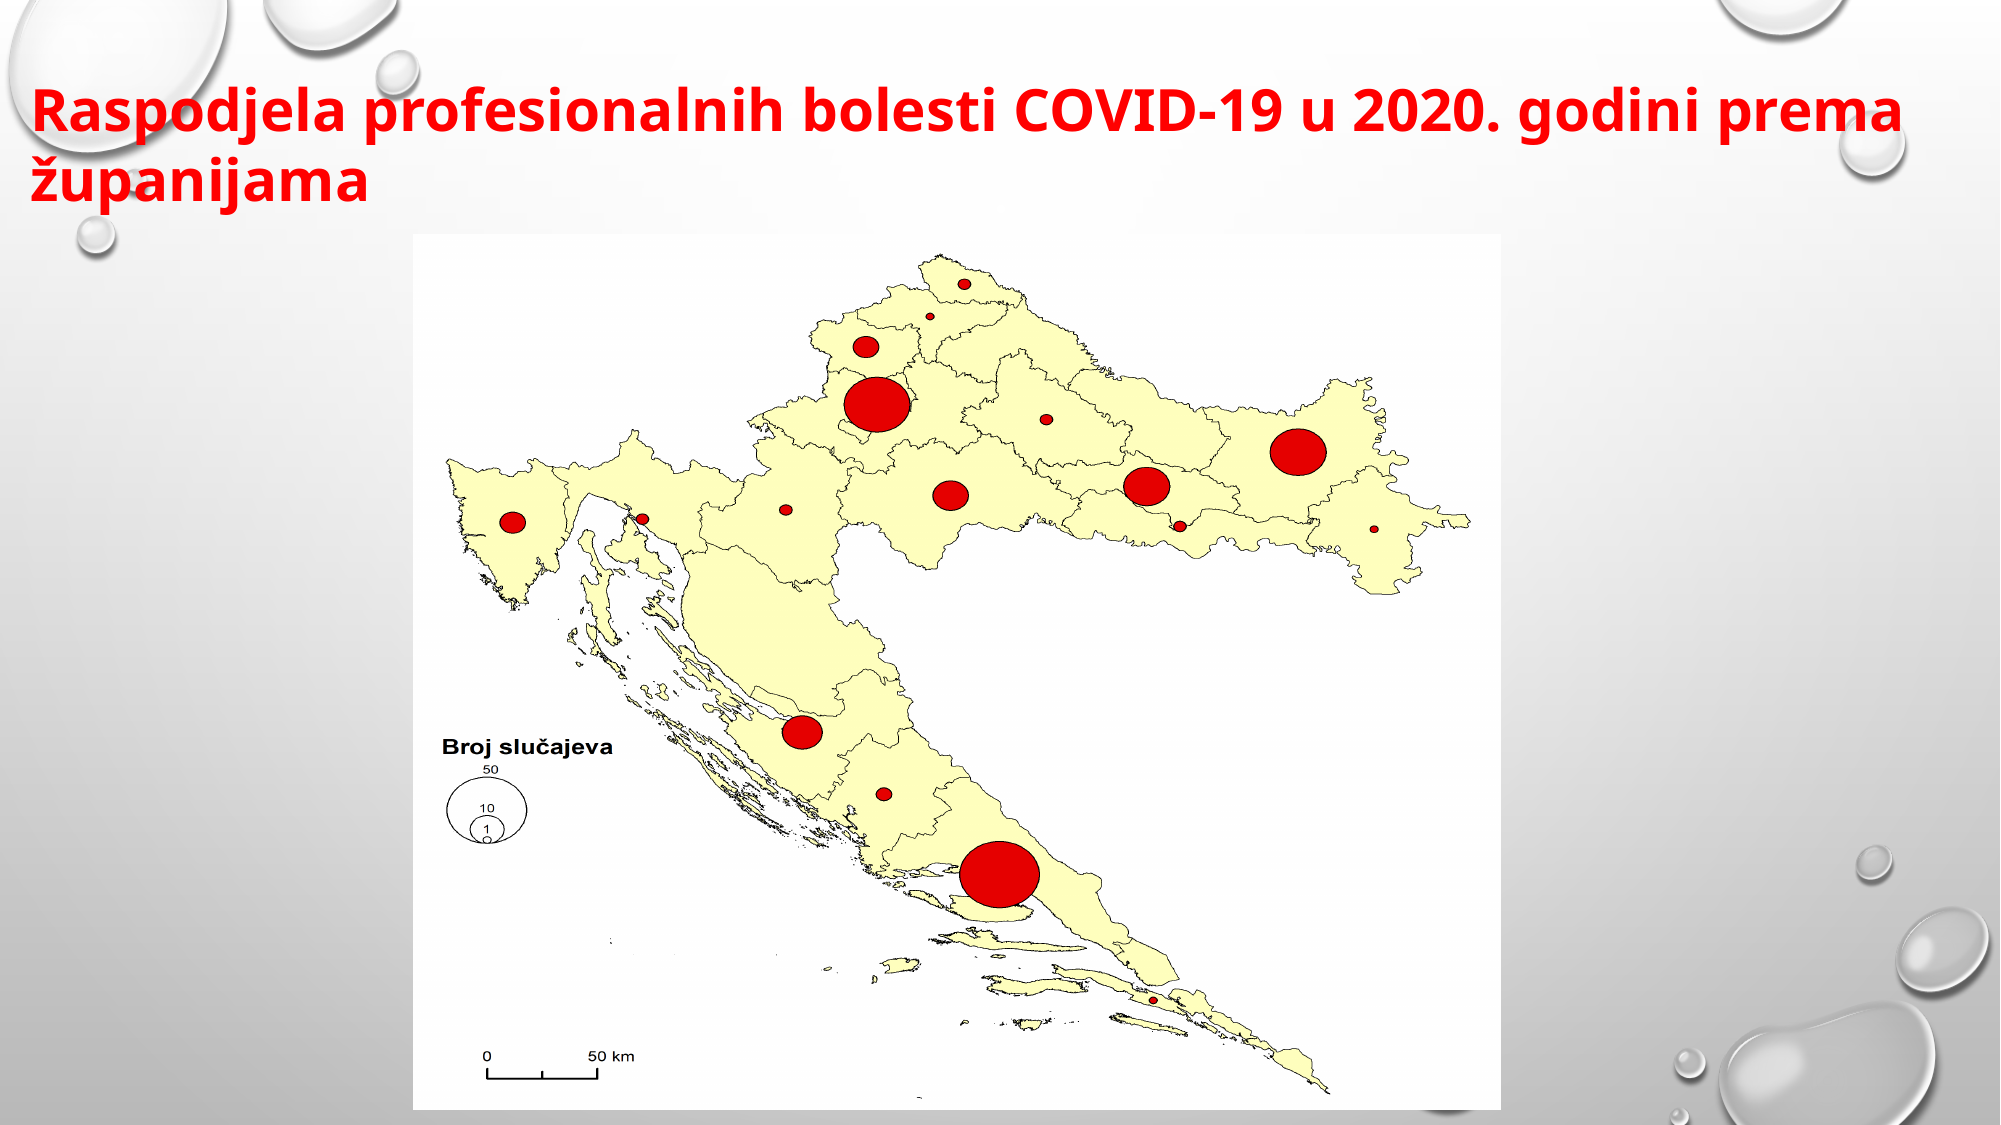

Raspodjela profesionalnih bolesti COVID-19 u 2020. godini prema županijama